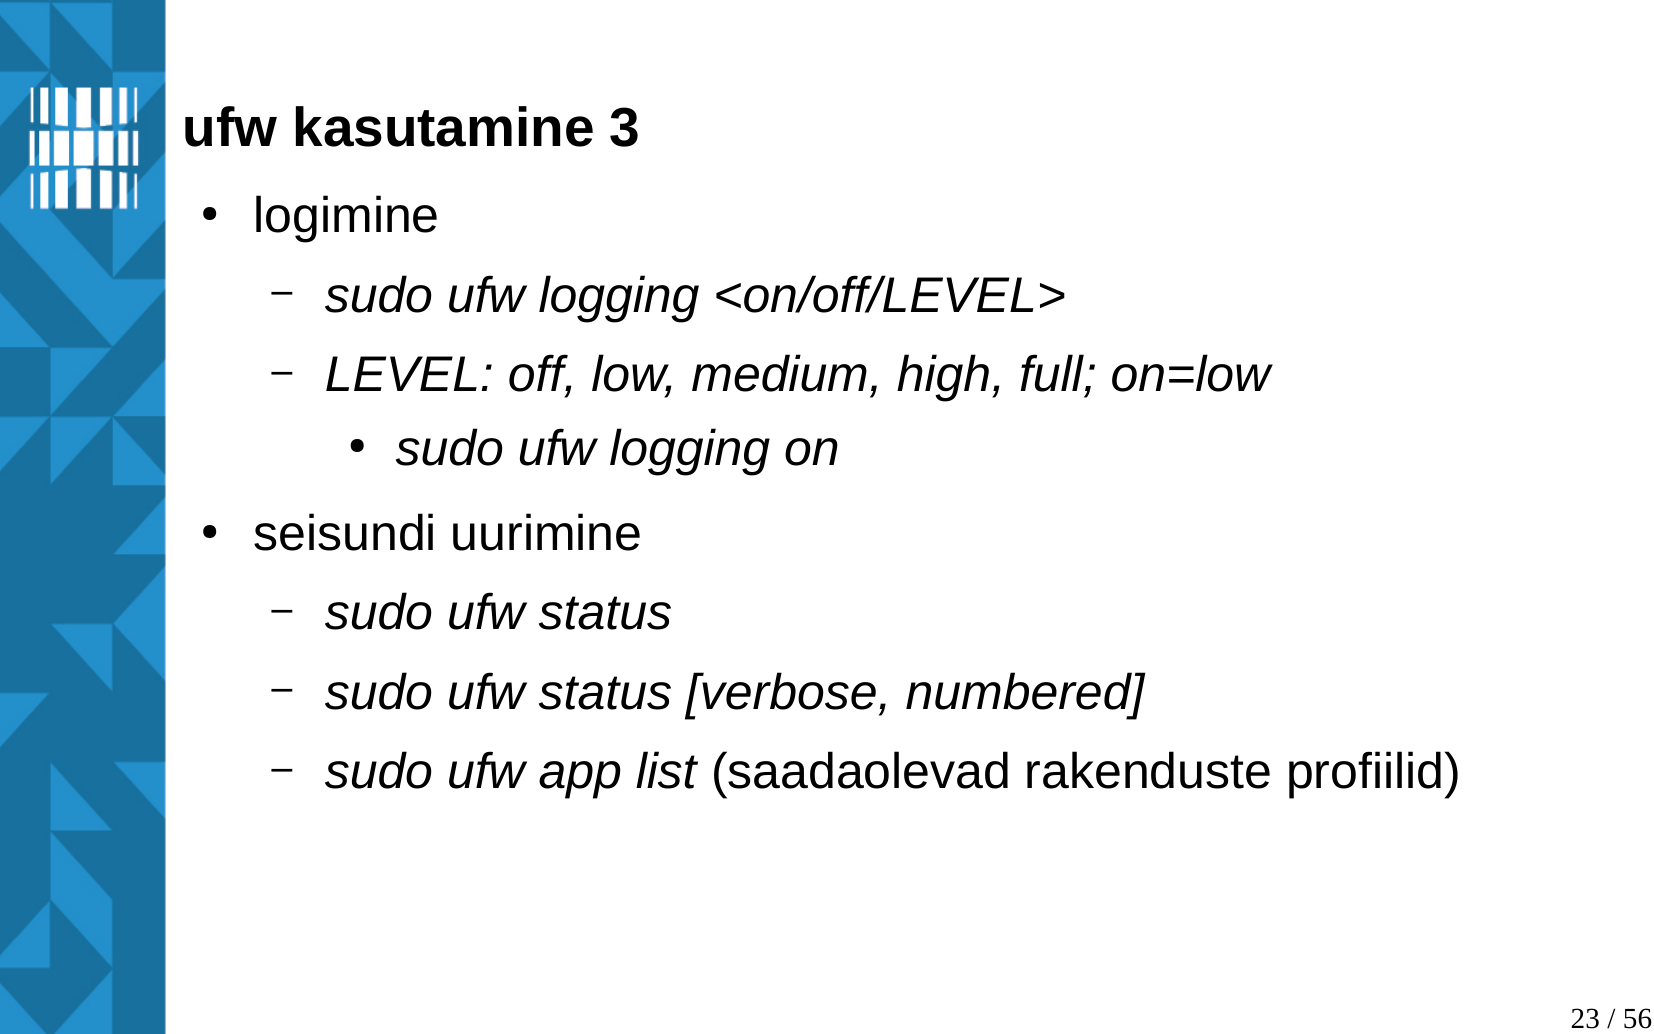

# ufw kasutamine 3
logimine
sudo ufw logging <on/off/LEVEL>
LEVEL: off, low, medium, high, full; on=low
sudo ufw logging on
seisundi uurimine
sudo ufw status
sudo ufw status [verbose, numbered]
sudo ufw app list (saadaolevad rakenduste profiilid)
23